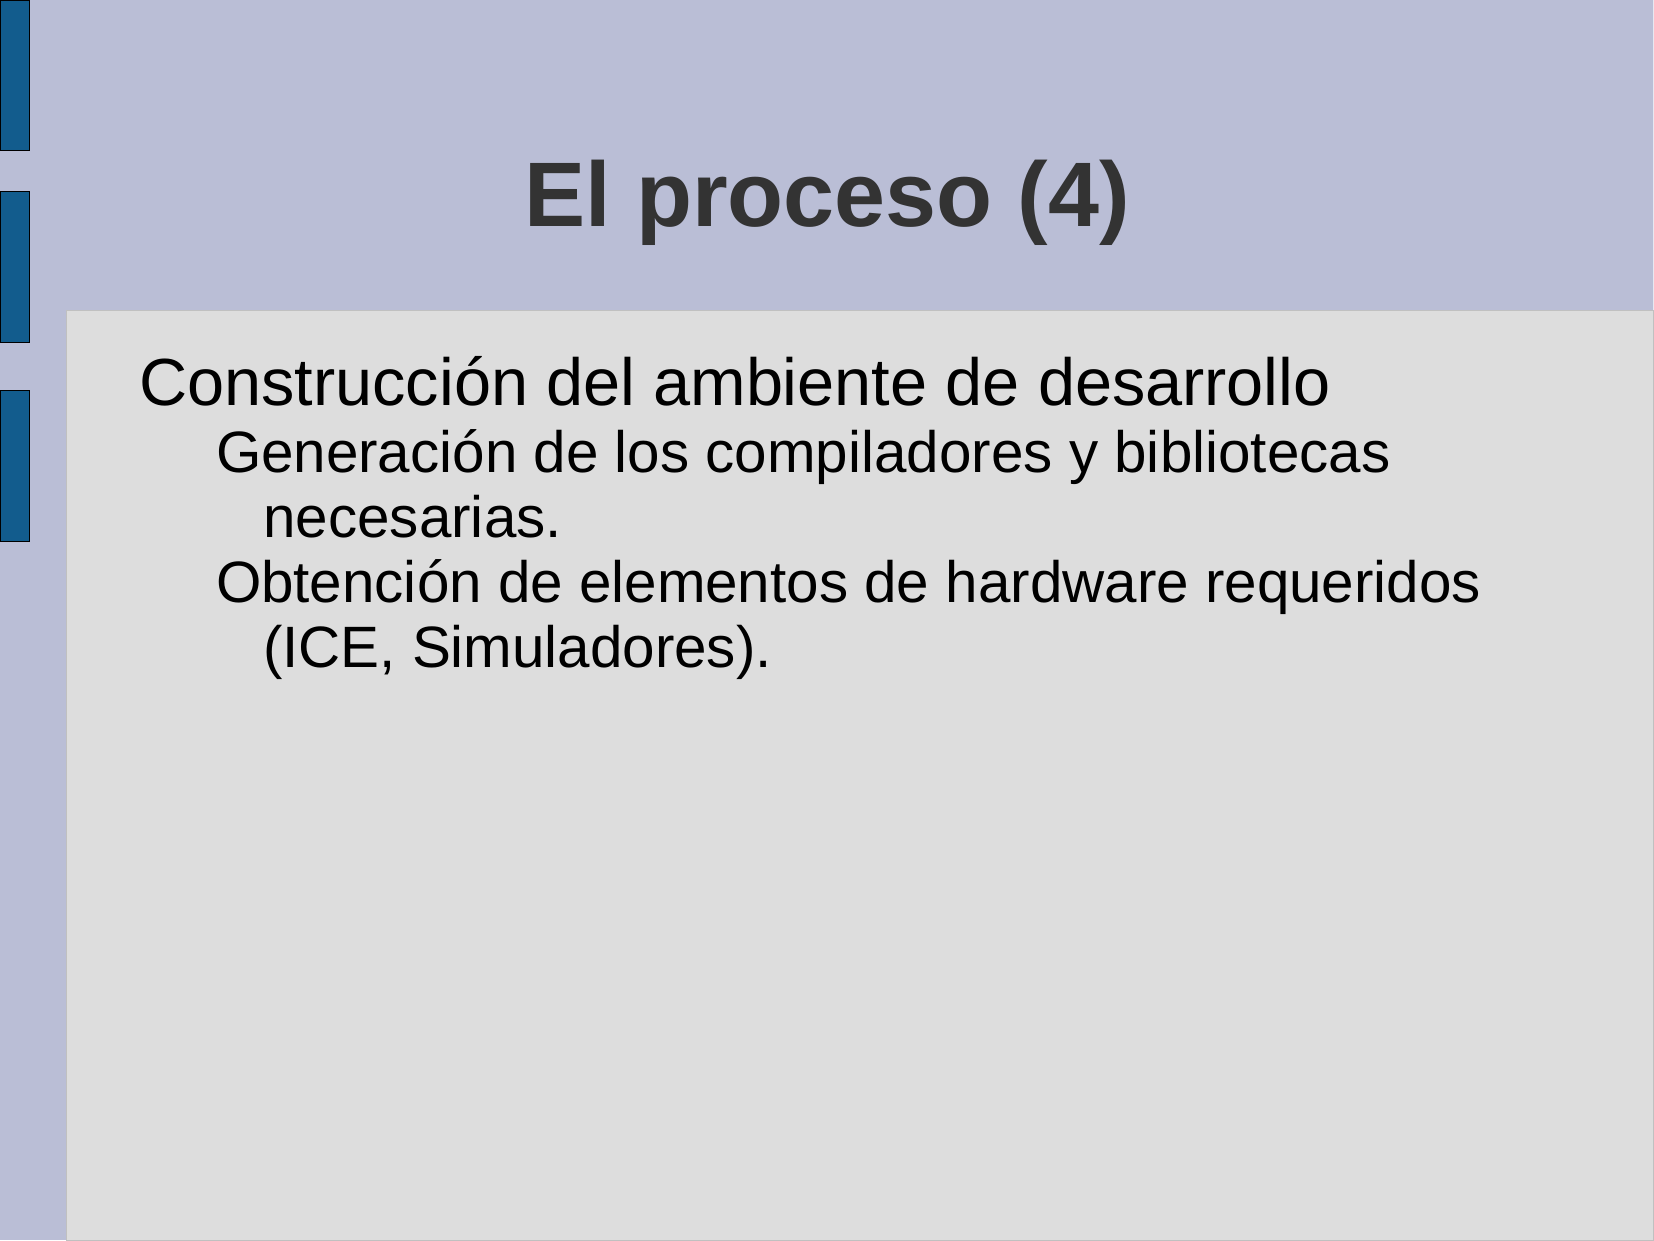

# El proceso (4)
Construcción del ambiente de desarrollo
Generación de los compiladores y bibliotecas necesarias.
Obtención de elementos de hardware requeridos (ICE, Simuladores).